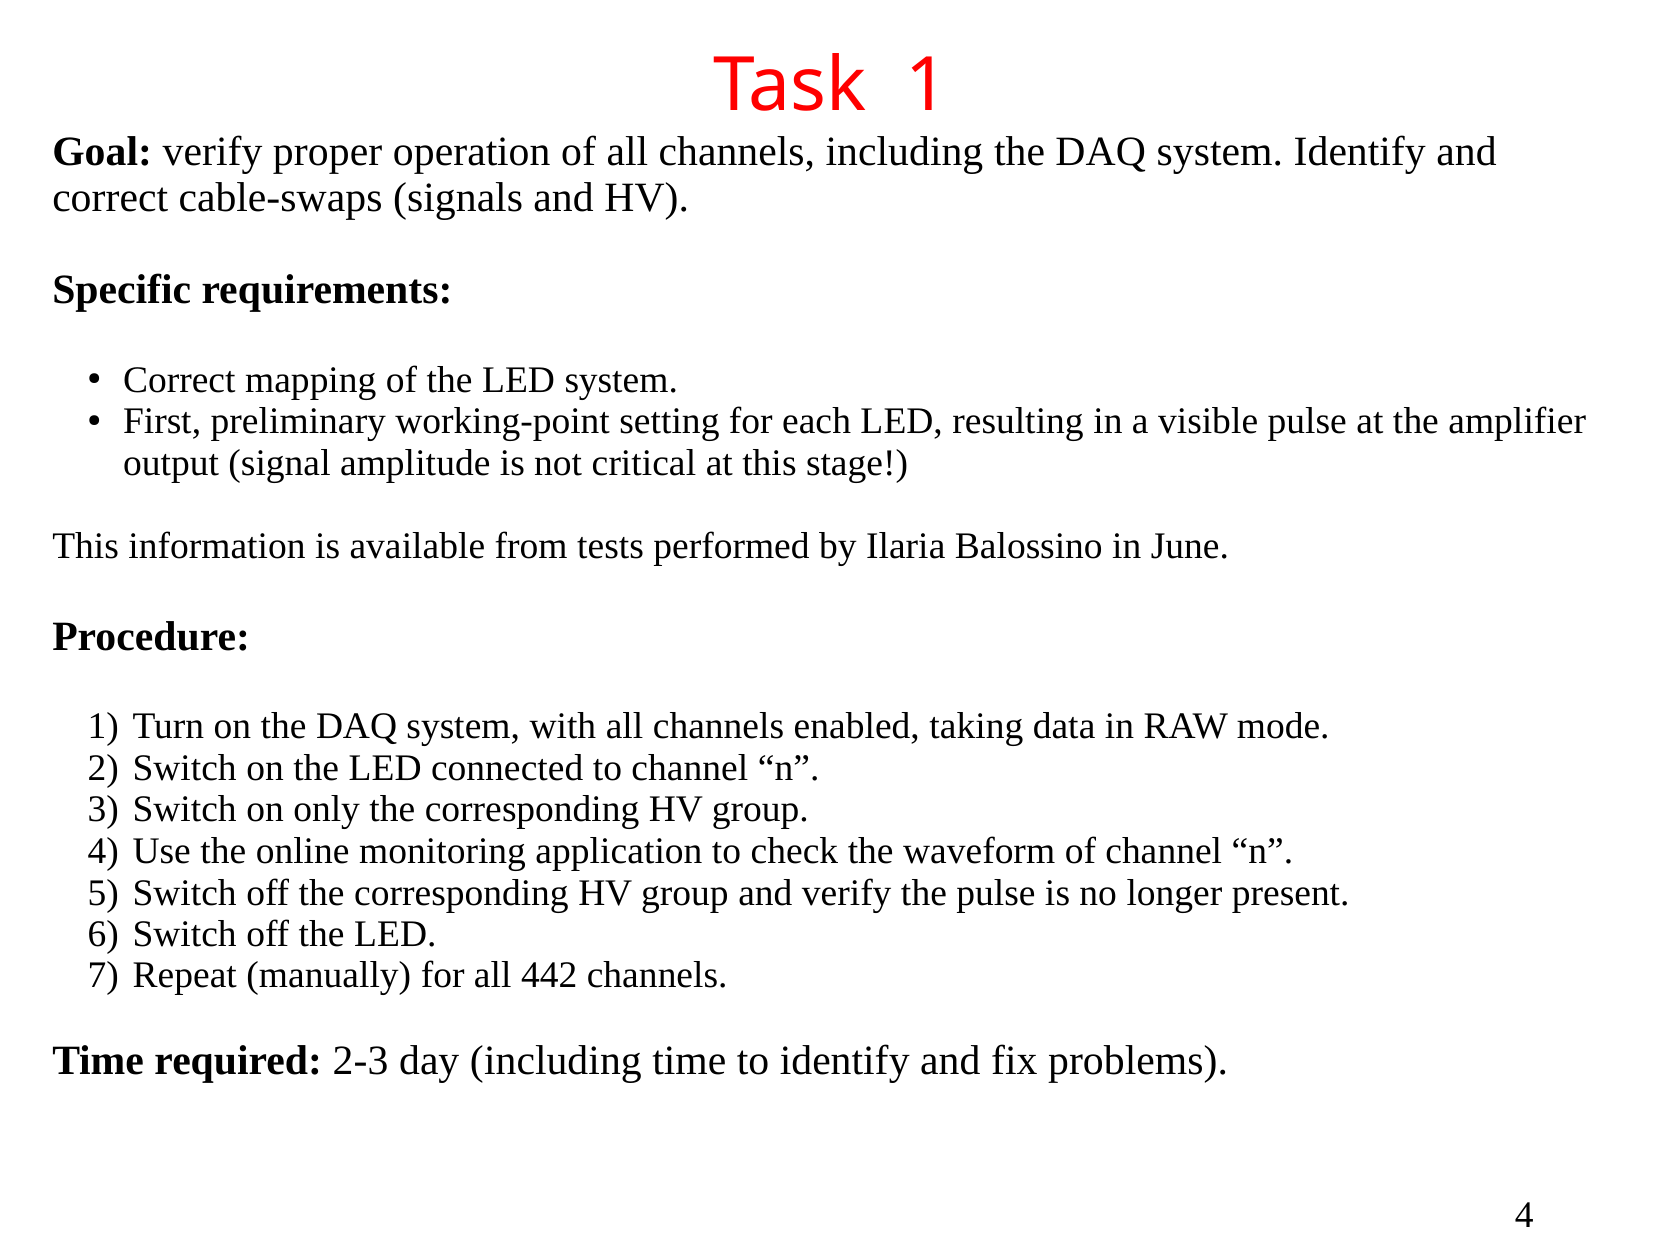

# Task 1
Goal: verify proper operation of all channels, including the DAQ system. Identify and correct cable-swaps (signals and HV).
Specific requirements:
Correct mapping of the LED system.
First, preliminary working-point setting for each LED, resulting in a visible pulse at the amplifier output (signal amplitude is not critical at this stage!)
This information is available from tests performed by Ilaria Balossino in June.
Procedure:
 Turn on the DAQ system, with all channels enabled, taking data in RAW mode.
 Switch on the LED connected to channel “n”.
 Switch on only the corresponding HV group.
 Use the online monitoring application to check the waveform of channel “n”.
 Switch off the corresponding HV group and verify the pulse is no longer present.
 Switch off the LED.
 Repeat (manually) for all 442 channels.
Time required: 2-3 day (including time to identify and fix problems).